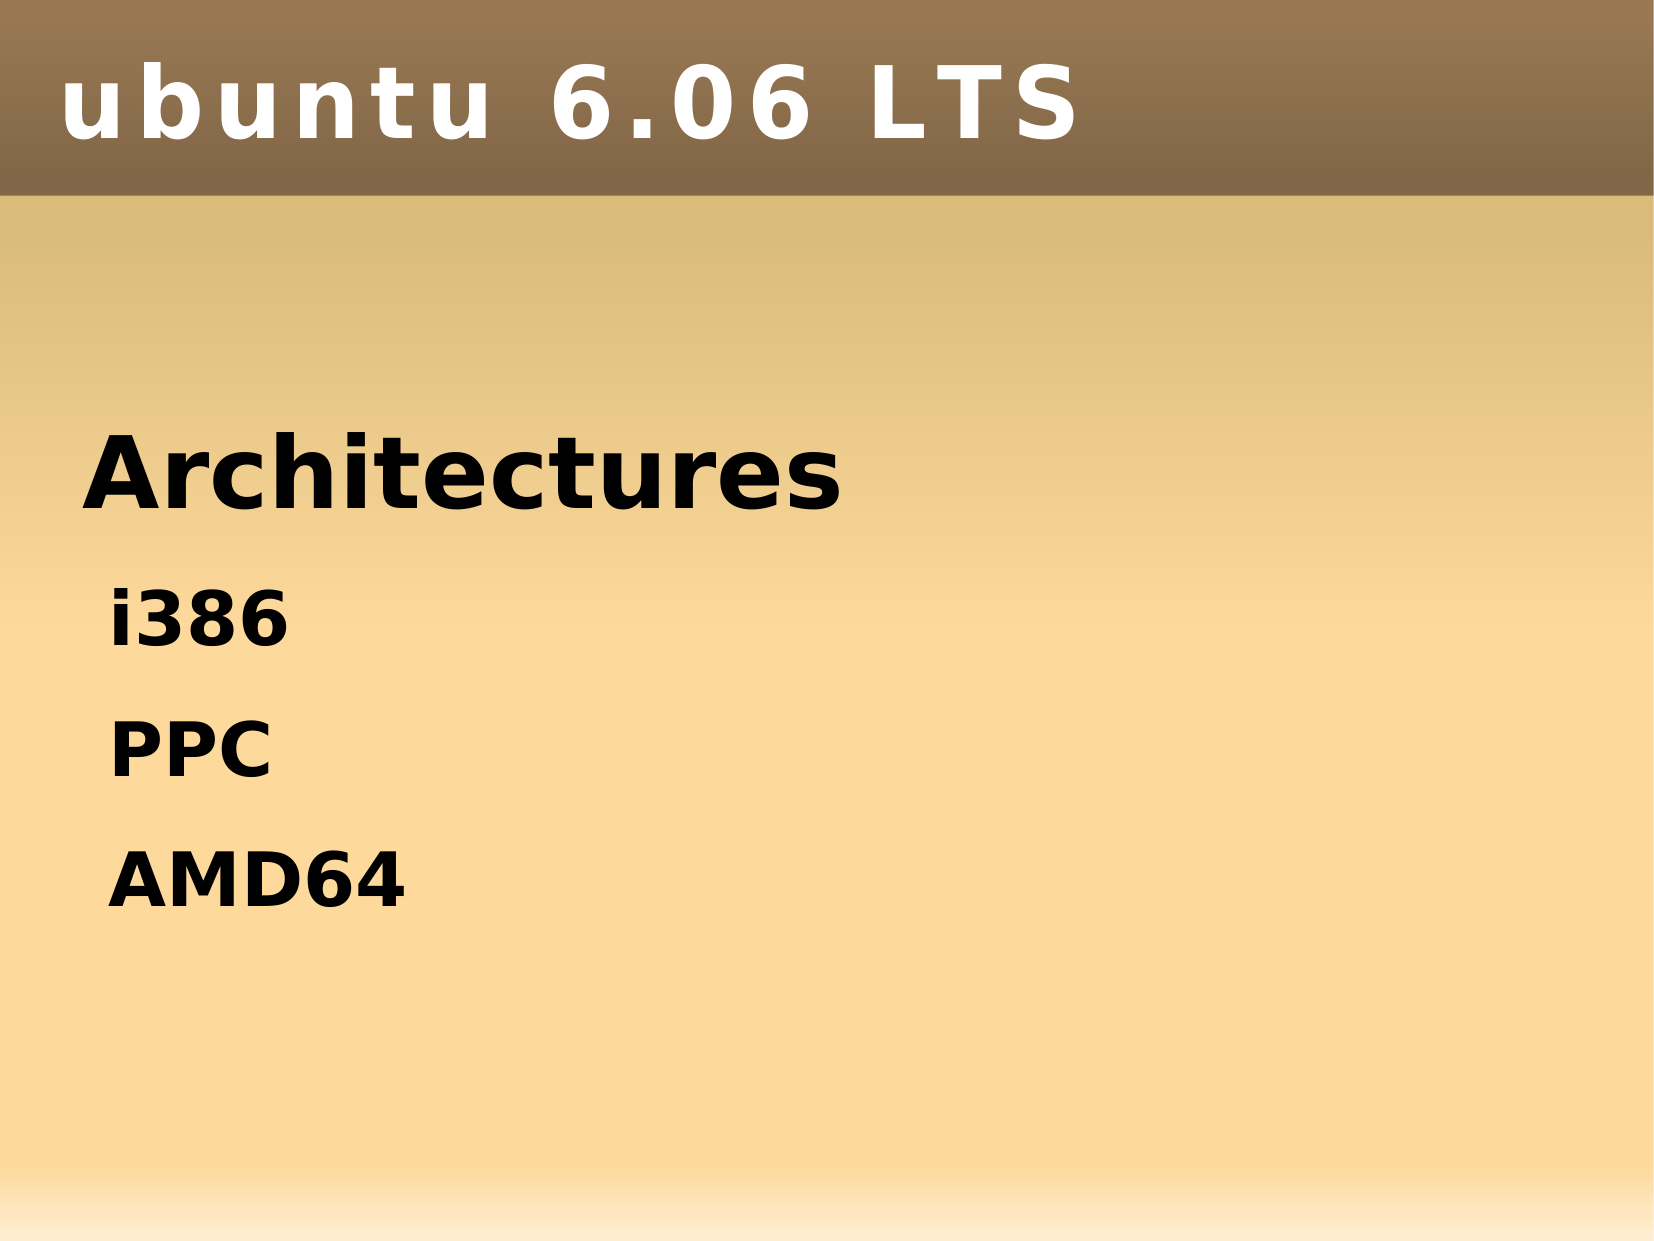

# ubuntu 6.06 LTS
Architectures
 i386
 PPC
 AMD64